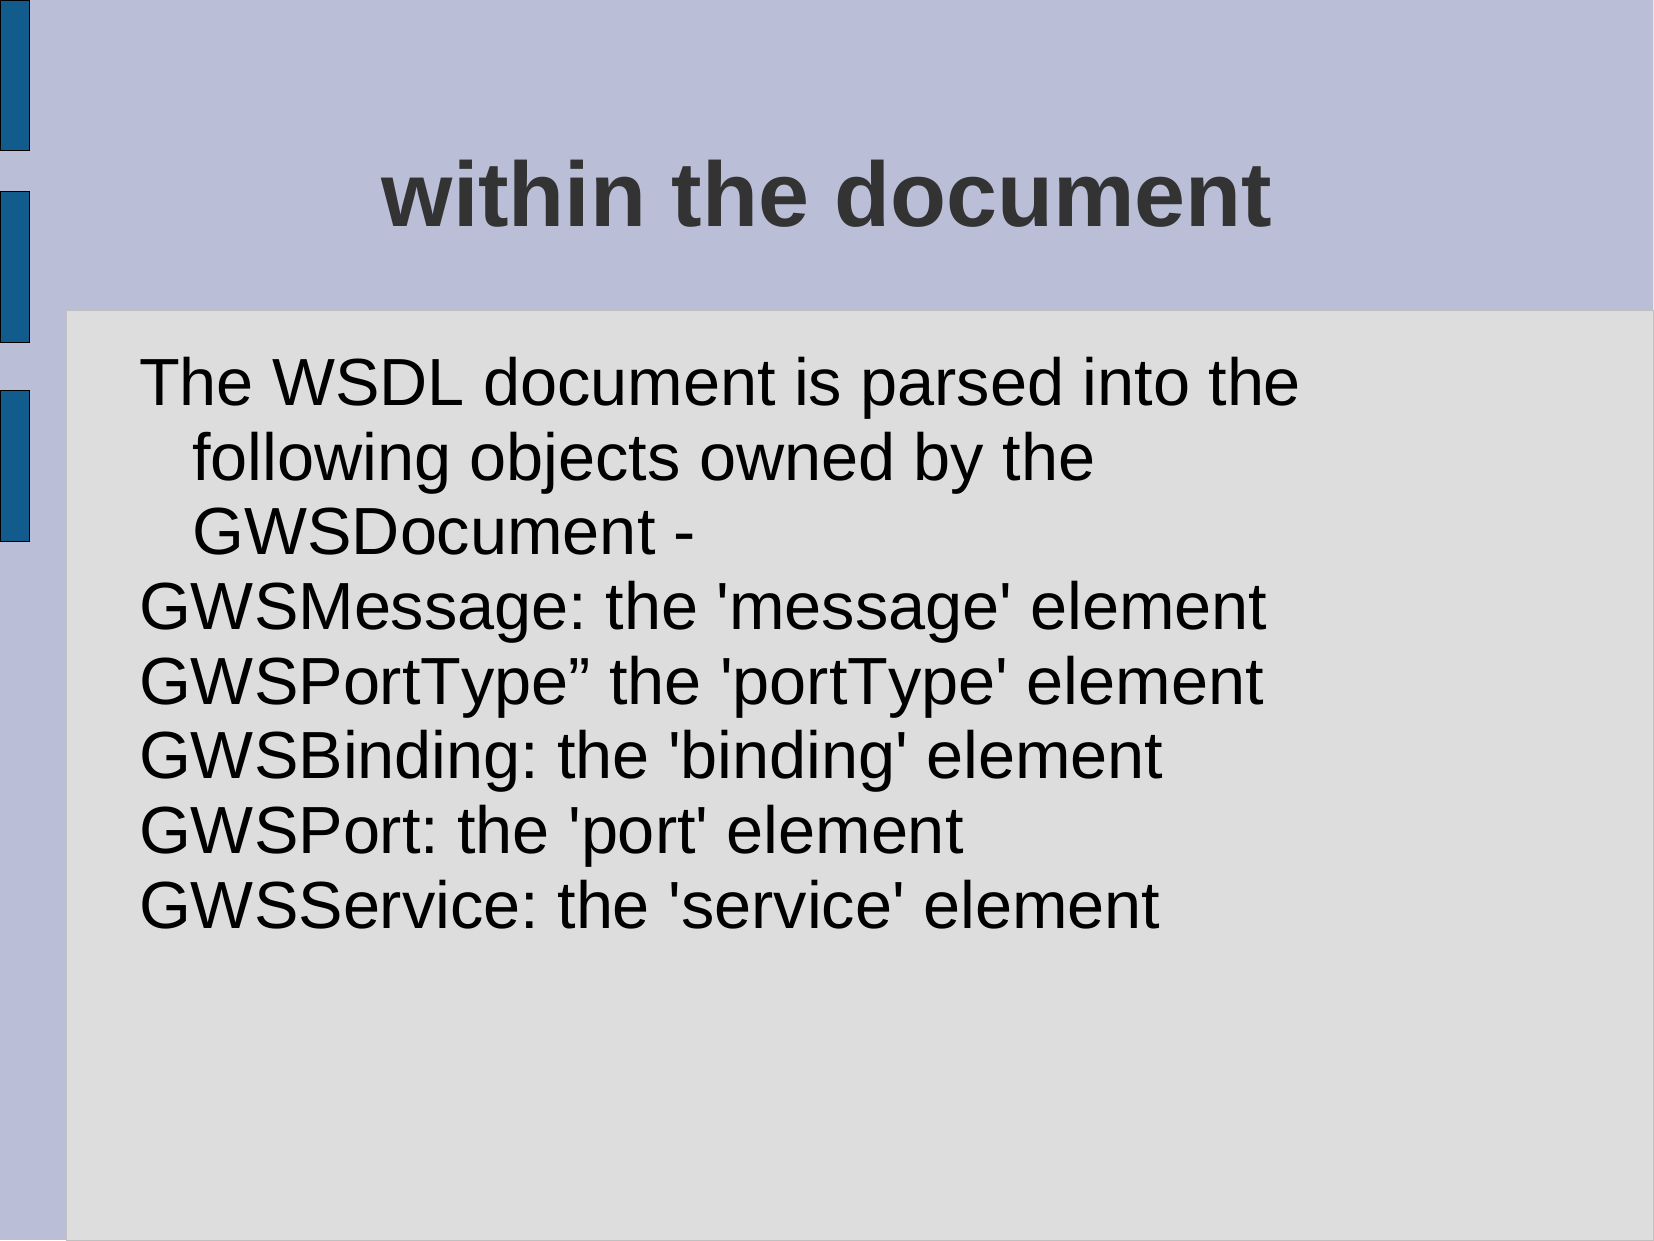

# within the document
The WSDL document is parsed into the following objects owned by the GWSDocument -
GWSMessage: the 'message' element
GWSPortType” the 'portType' element
GWSBinding: the 'binding' element
GWSPort: the 'port' element
GWSService: the 'service' element